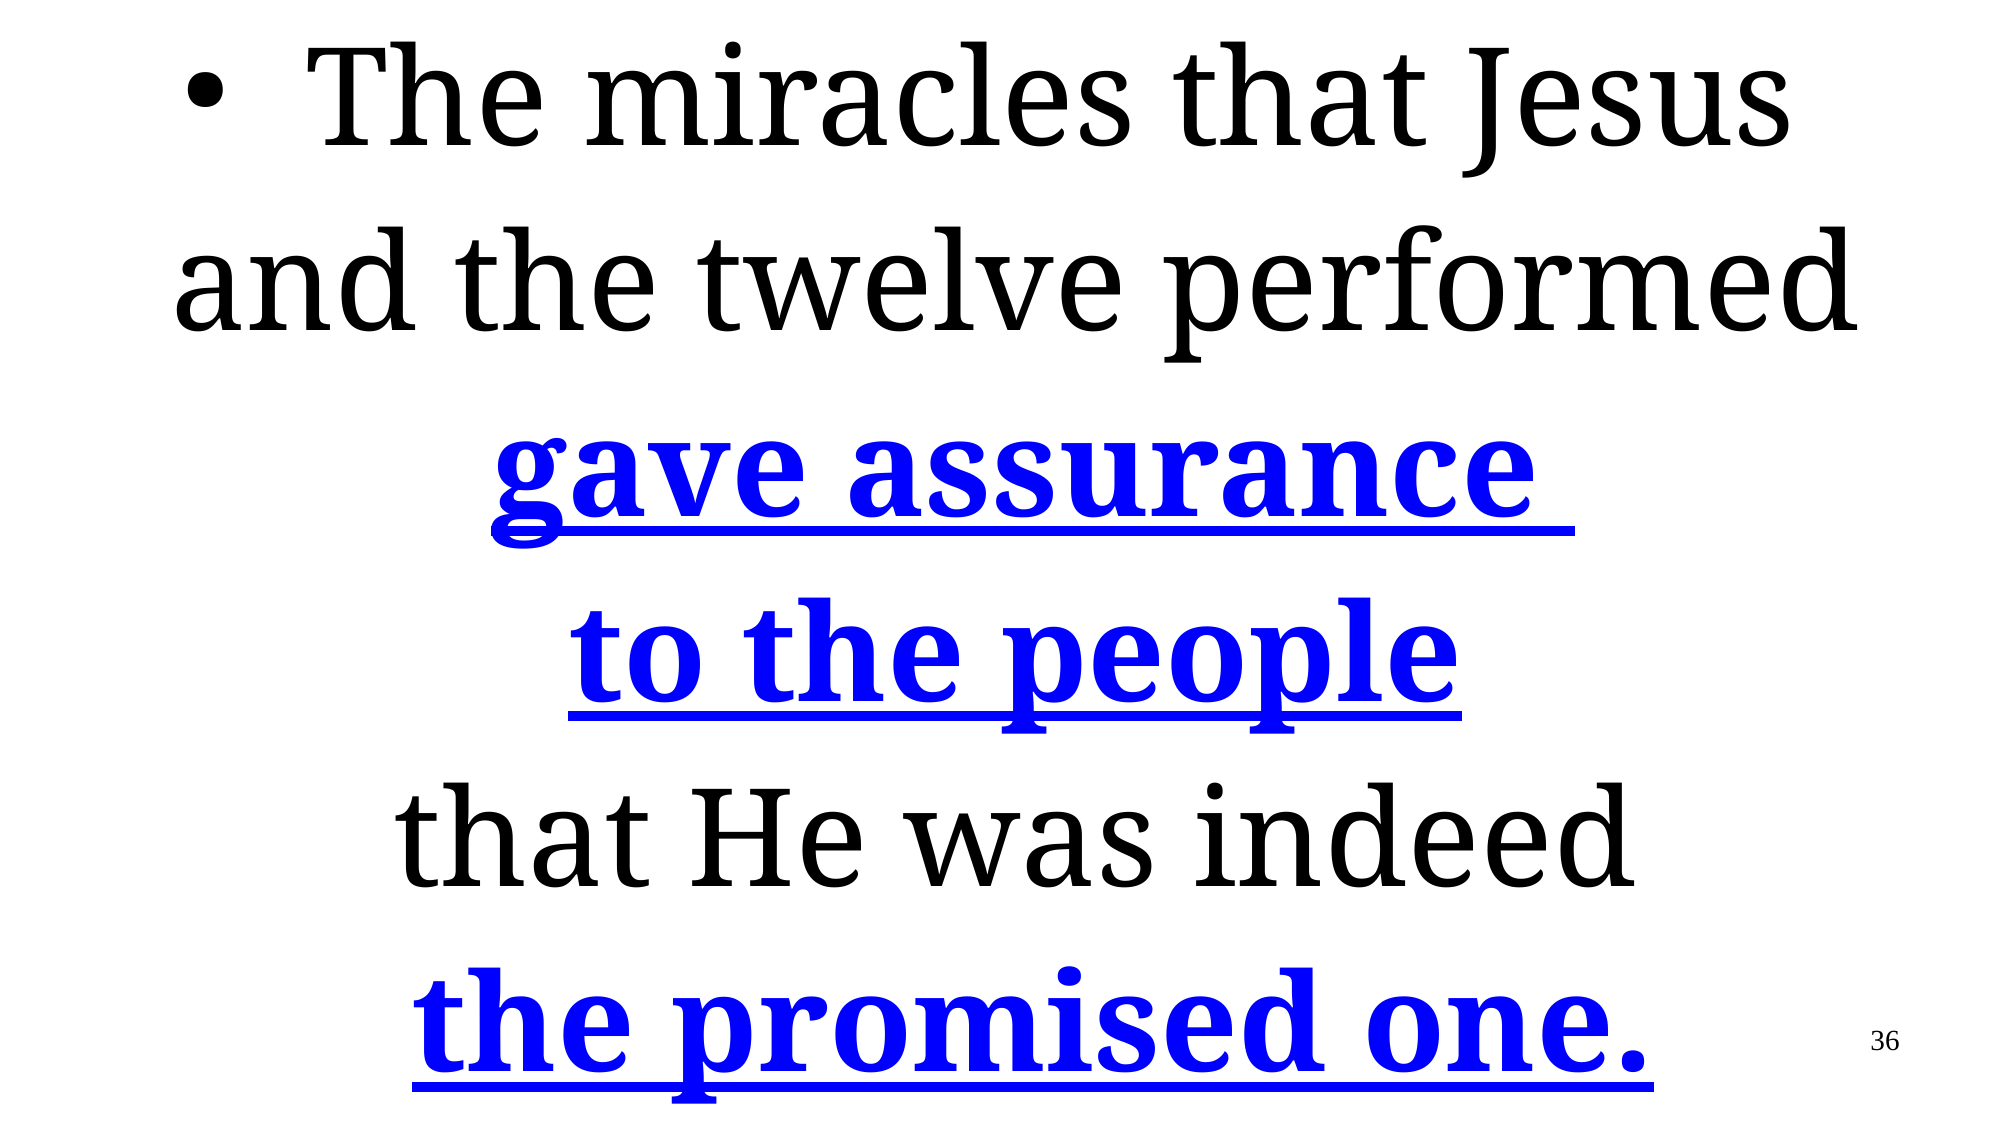

# The miracles that Jesus and the twelve performed gave assurance to the people that He was indeed the promised one.
36